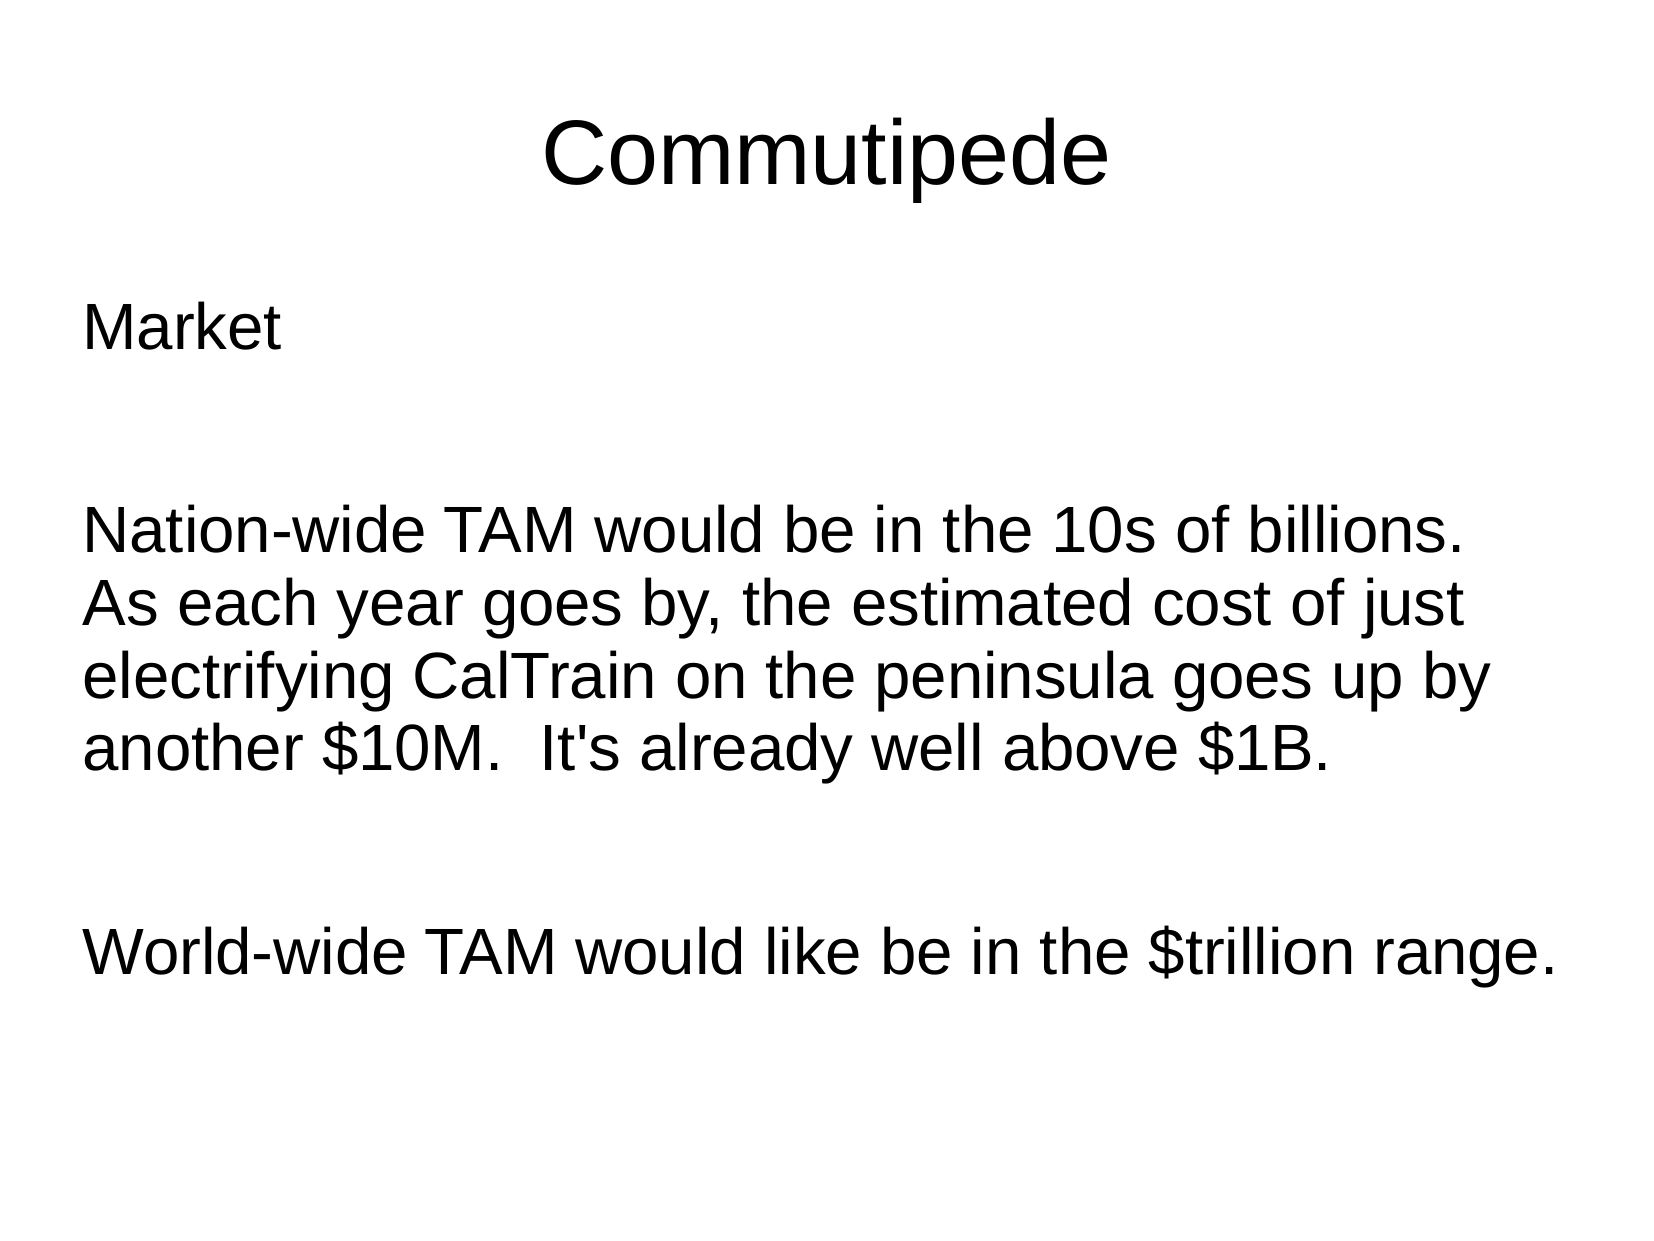

# Commutipede
Market
Nation-wide TAM would be in the 10s of billions. As each year goes by, the estimated cost of just electrifying CalTrain on the peninsula goes up by another $10M. It's already well above $1B.
World-wide TAM would like be in the $trillion range.